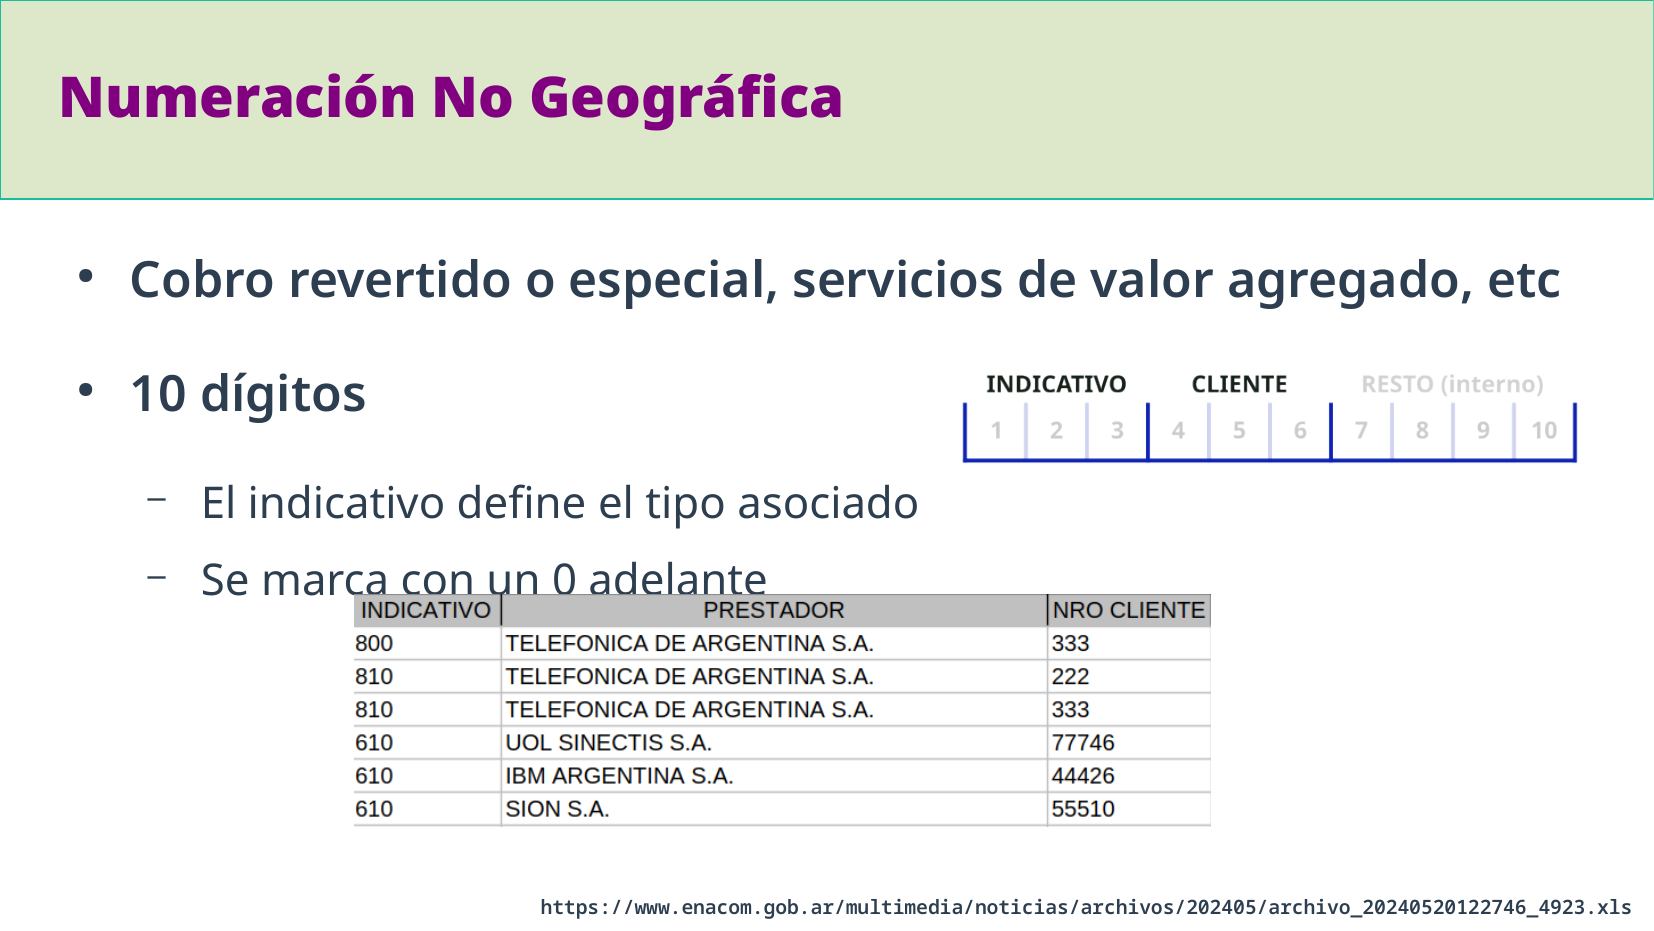

# Numeración No Geográfica
Cobro revertido o especial, servicios de valor agregado, etc
10 dígitos
El indicativo define el tipo asociado
Se marca con un 0 adelante
https://www.enacom.gob.ar/multimedia/noticias/archivos/202405/archivo_20240520122746_4923.xls